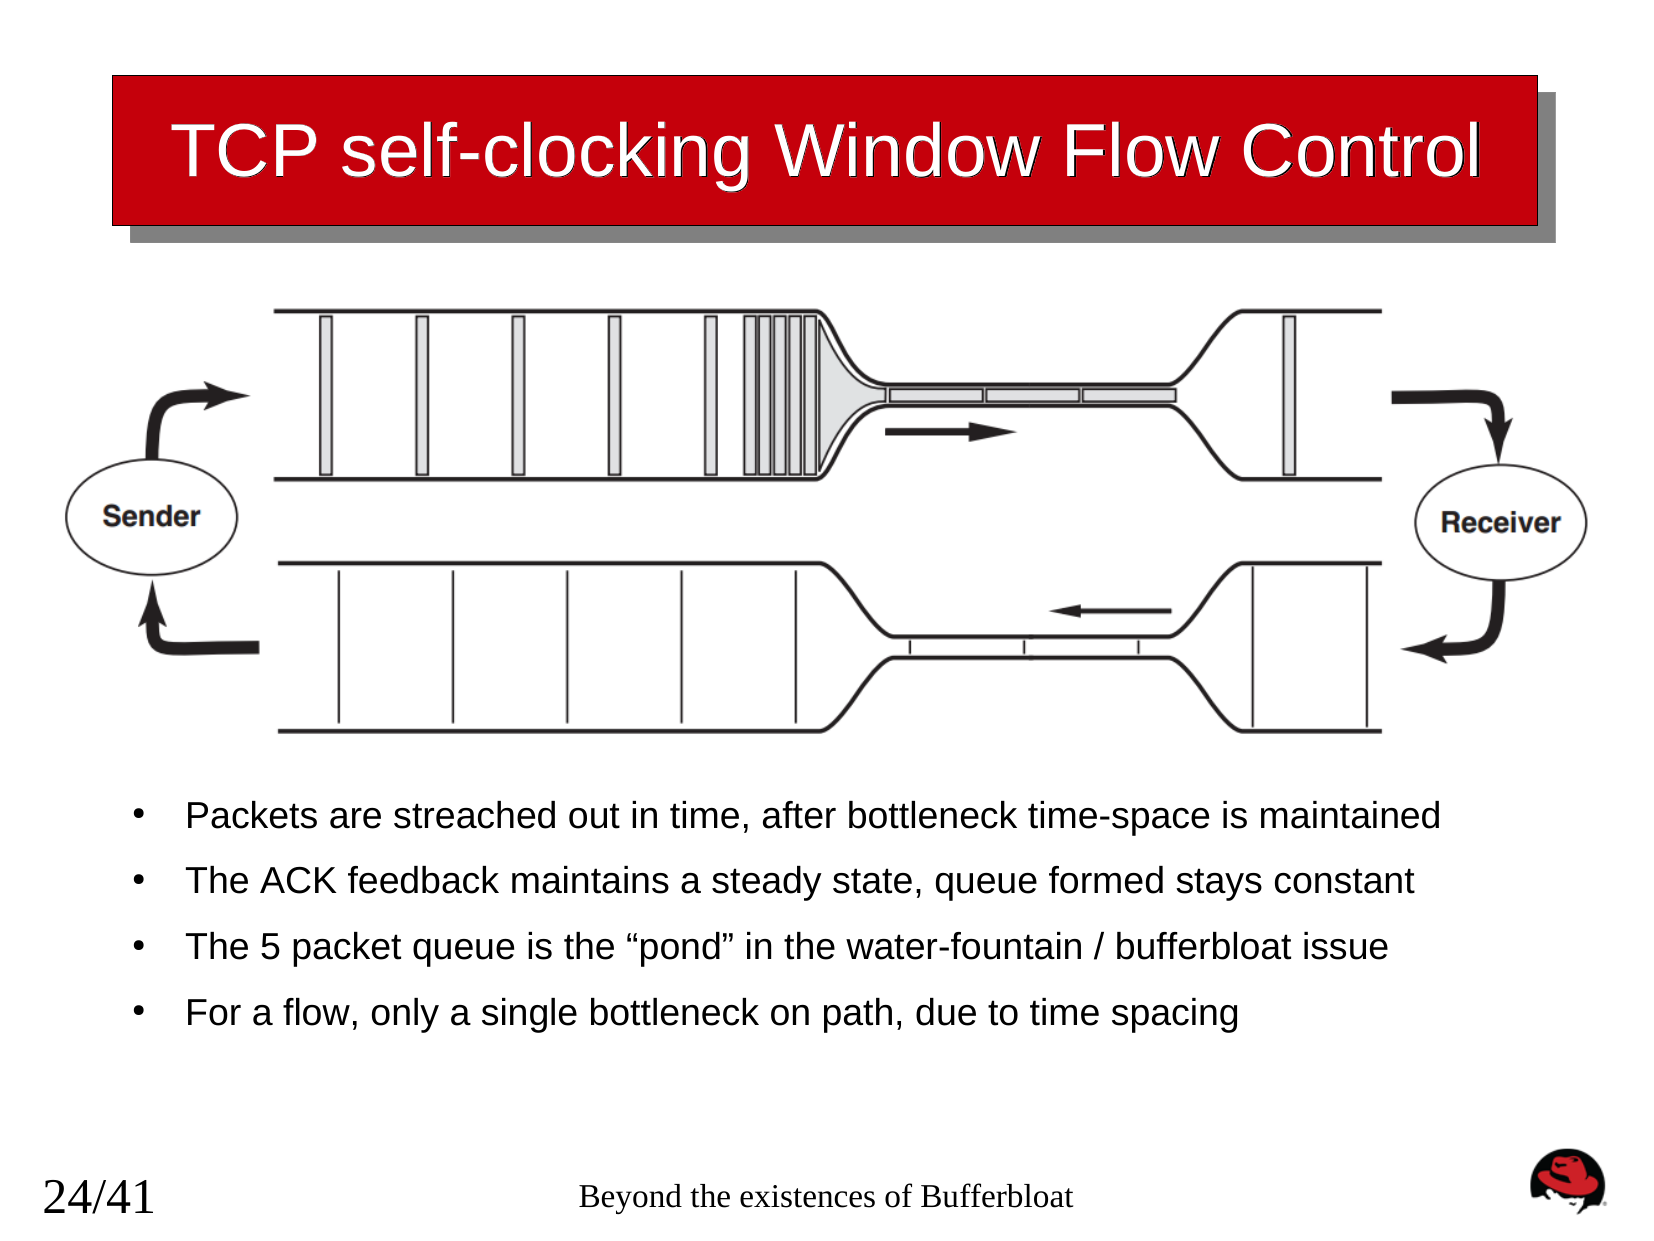

# TCP self-clocking Window Flow Control
Packets are streached out in time, after bottleneck time-space is maintained
The ACK feedback maintains a steady state, queue formed stays constant
The 5 packet queue is the “pond” in the water-fountain / bufferbloat issue
For a flow, only a single bottleneck on path, due to time spacing